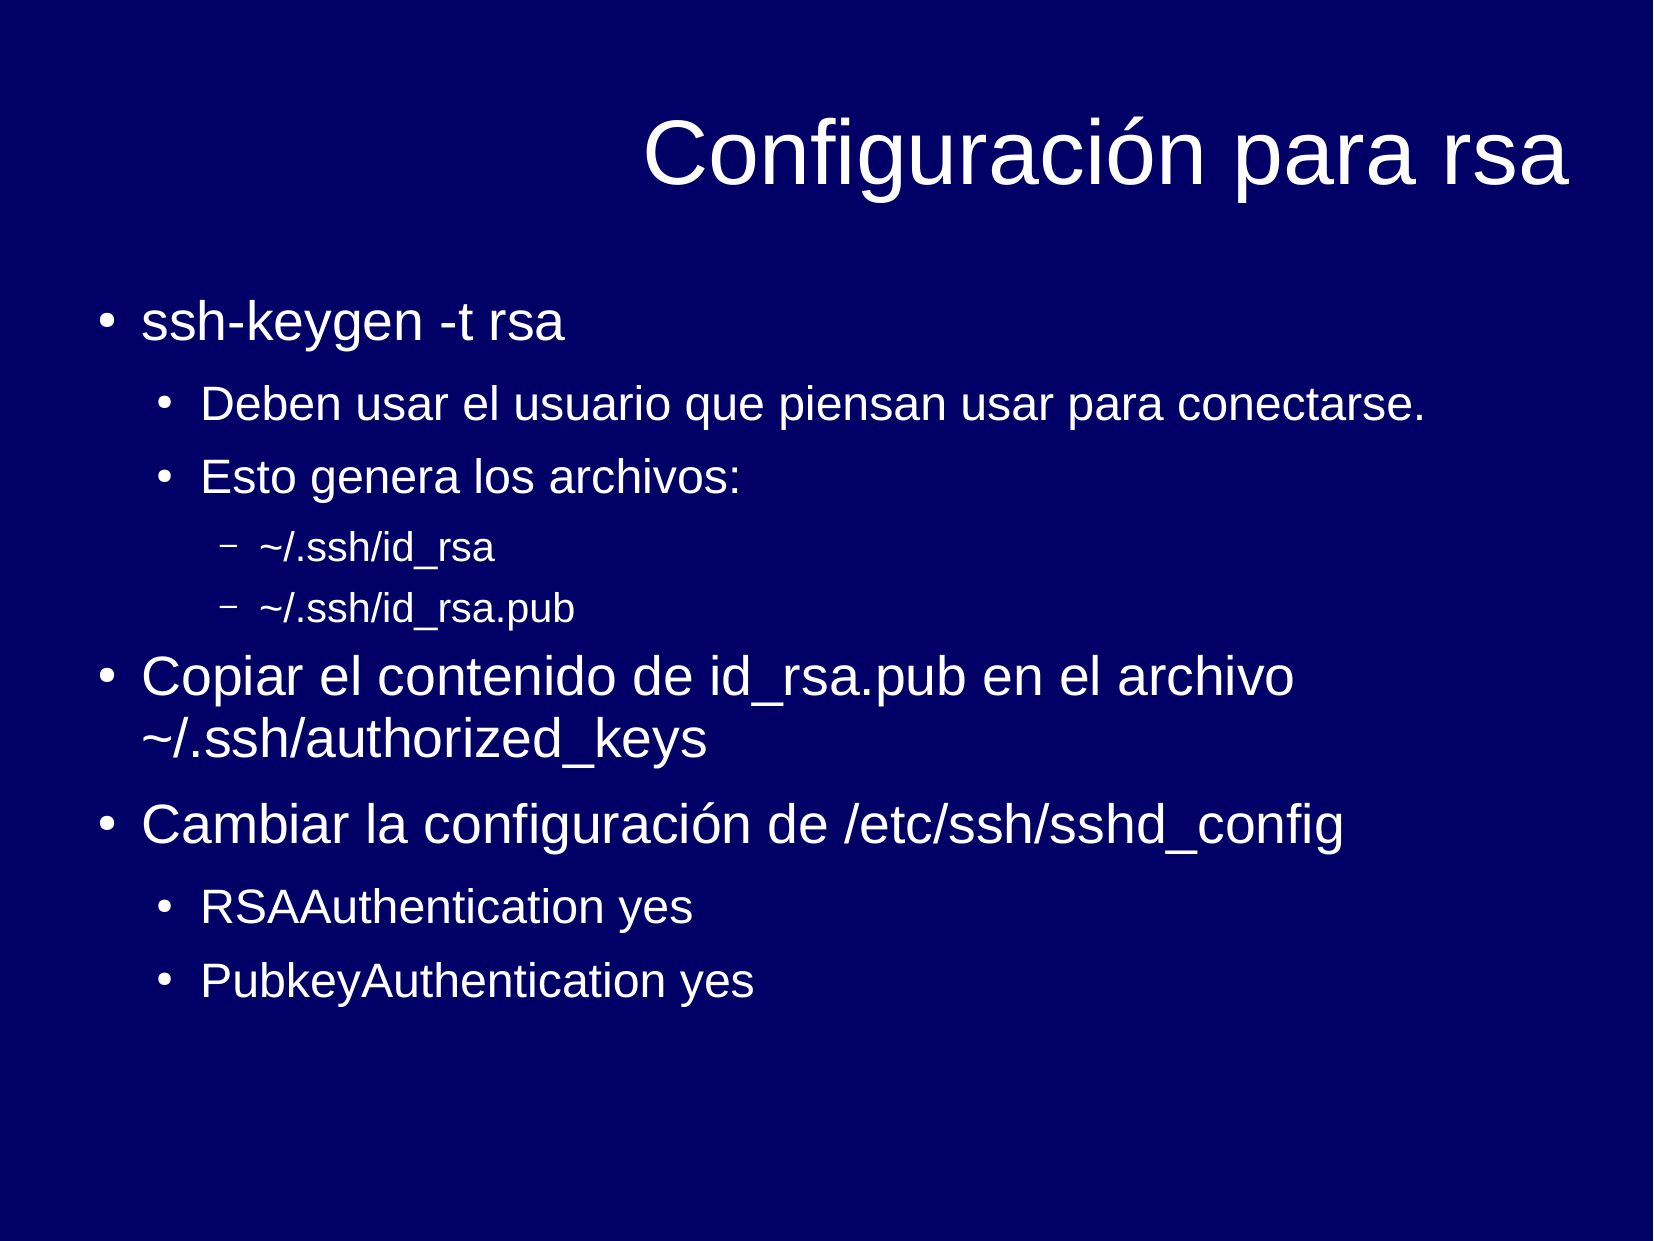

# Configuración para rsa
ssh-keygen -t rsa
Deben usar el usuario que piensan usar para conectarse.
Esto genera los archivos:
~/.ssh/id_rsa
~/.ssh/id_rsa.pub
Copiar el contenido de id_rsa.pub en el archivo ~/.ssh/authorized_keys
Cambiar la configuración de /etc/ssh/sshd_config
RSAAuthentication yes
PubkeyAuthentication yes